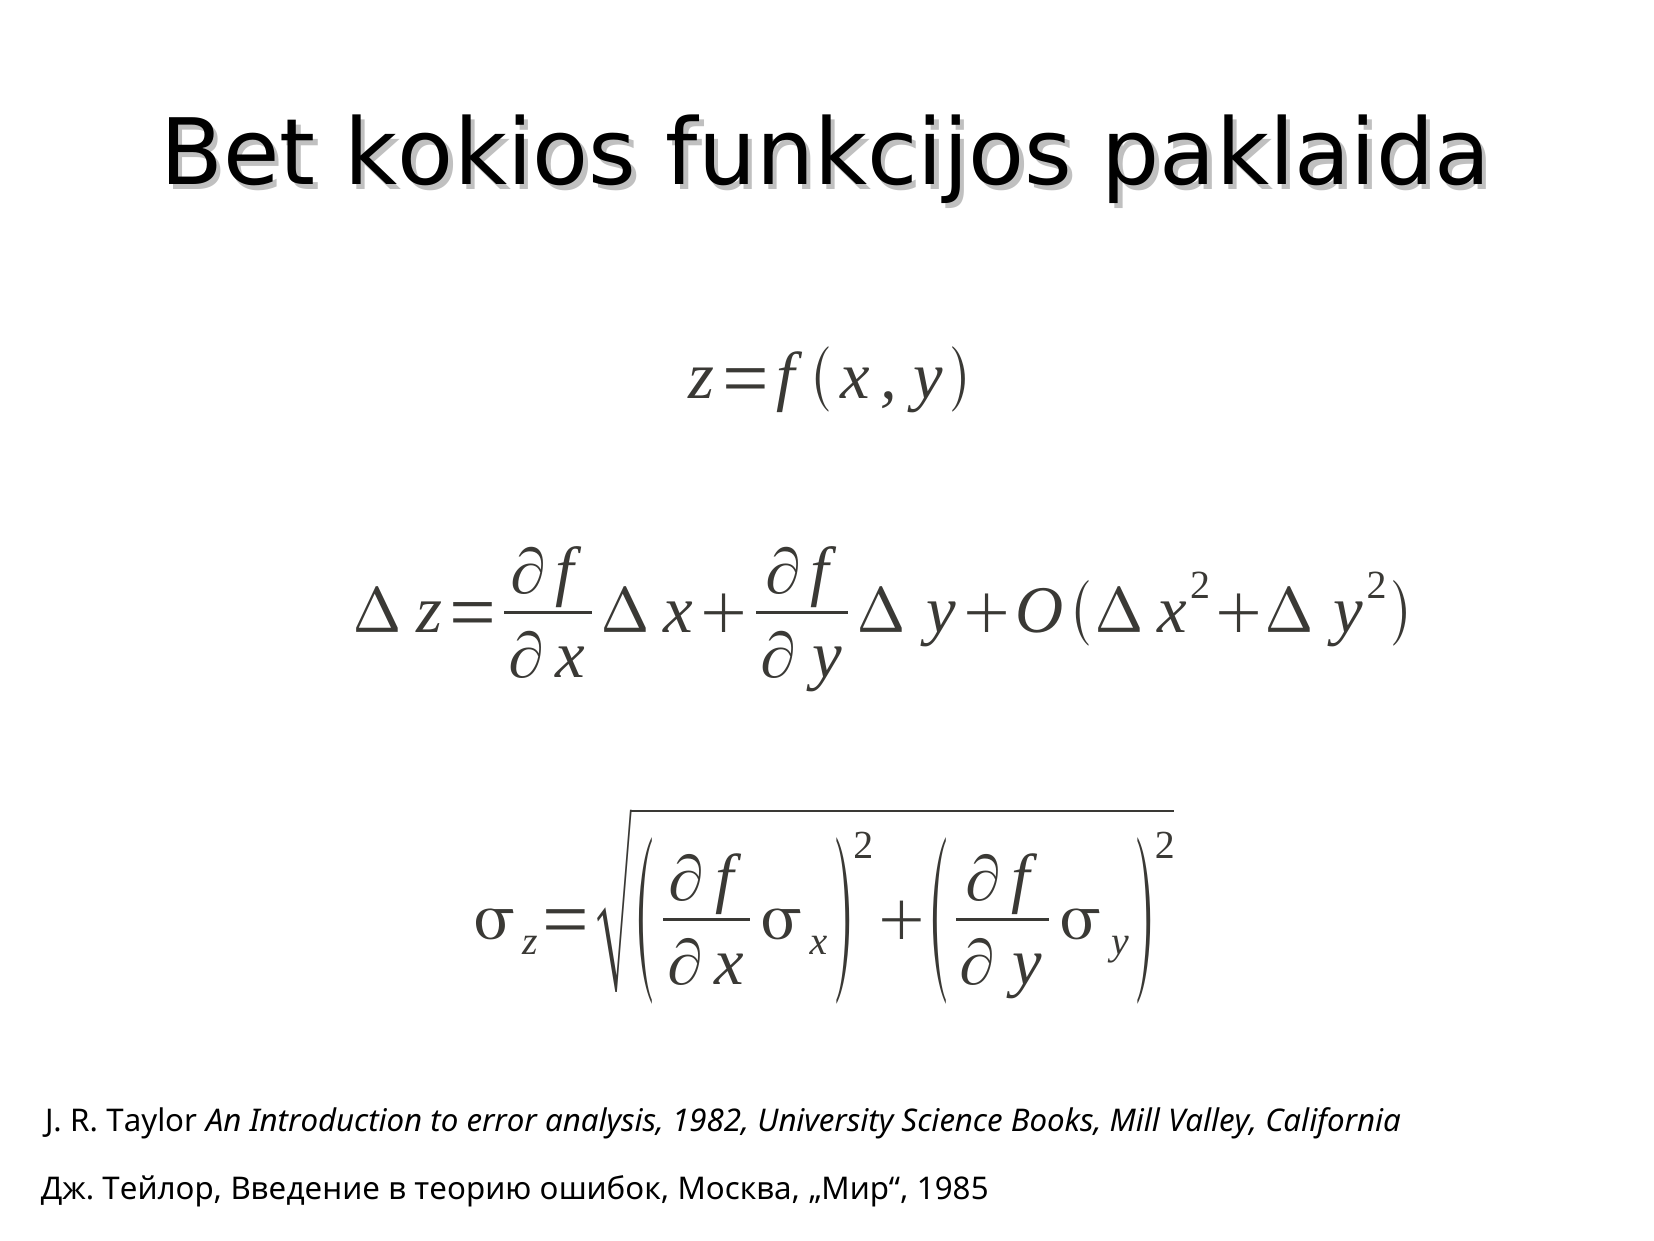

# Bet kokios funkcijos paklaida
J. R. Taylor An Introduction to error analysis, 1982, University Science Books, Mill Valley, California
Дж. Тейлор, Введение в теорию ошибок, Москва, „Мир“, 1985